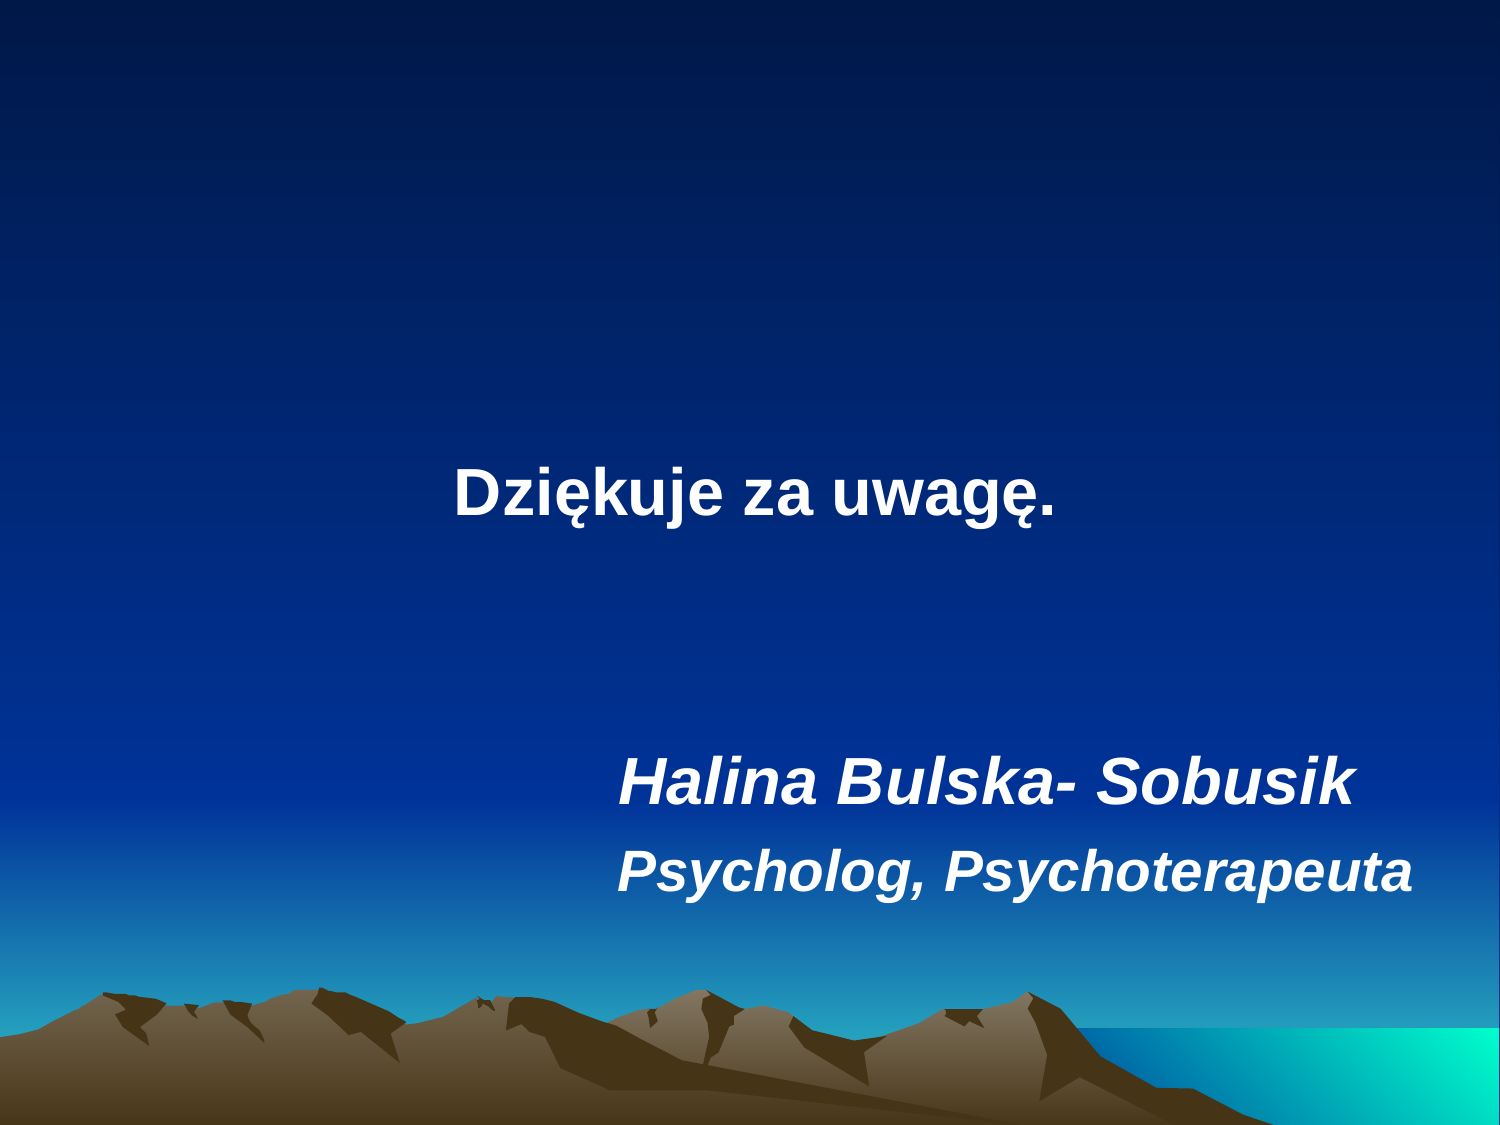

Dziękuje za uwagę.
 Halina Bulska- Sobusik
 Psycholog, Psychoterapeuta